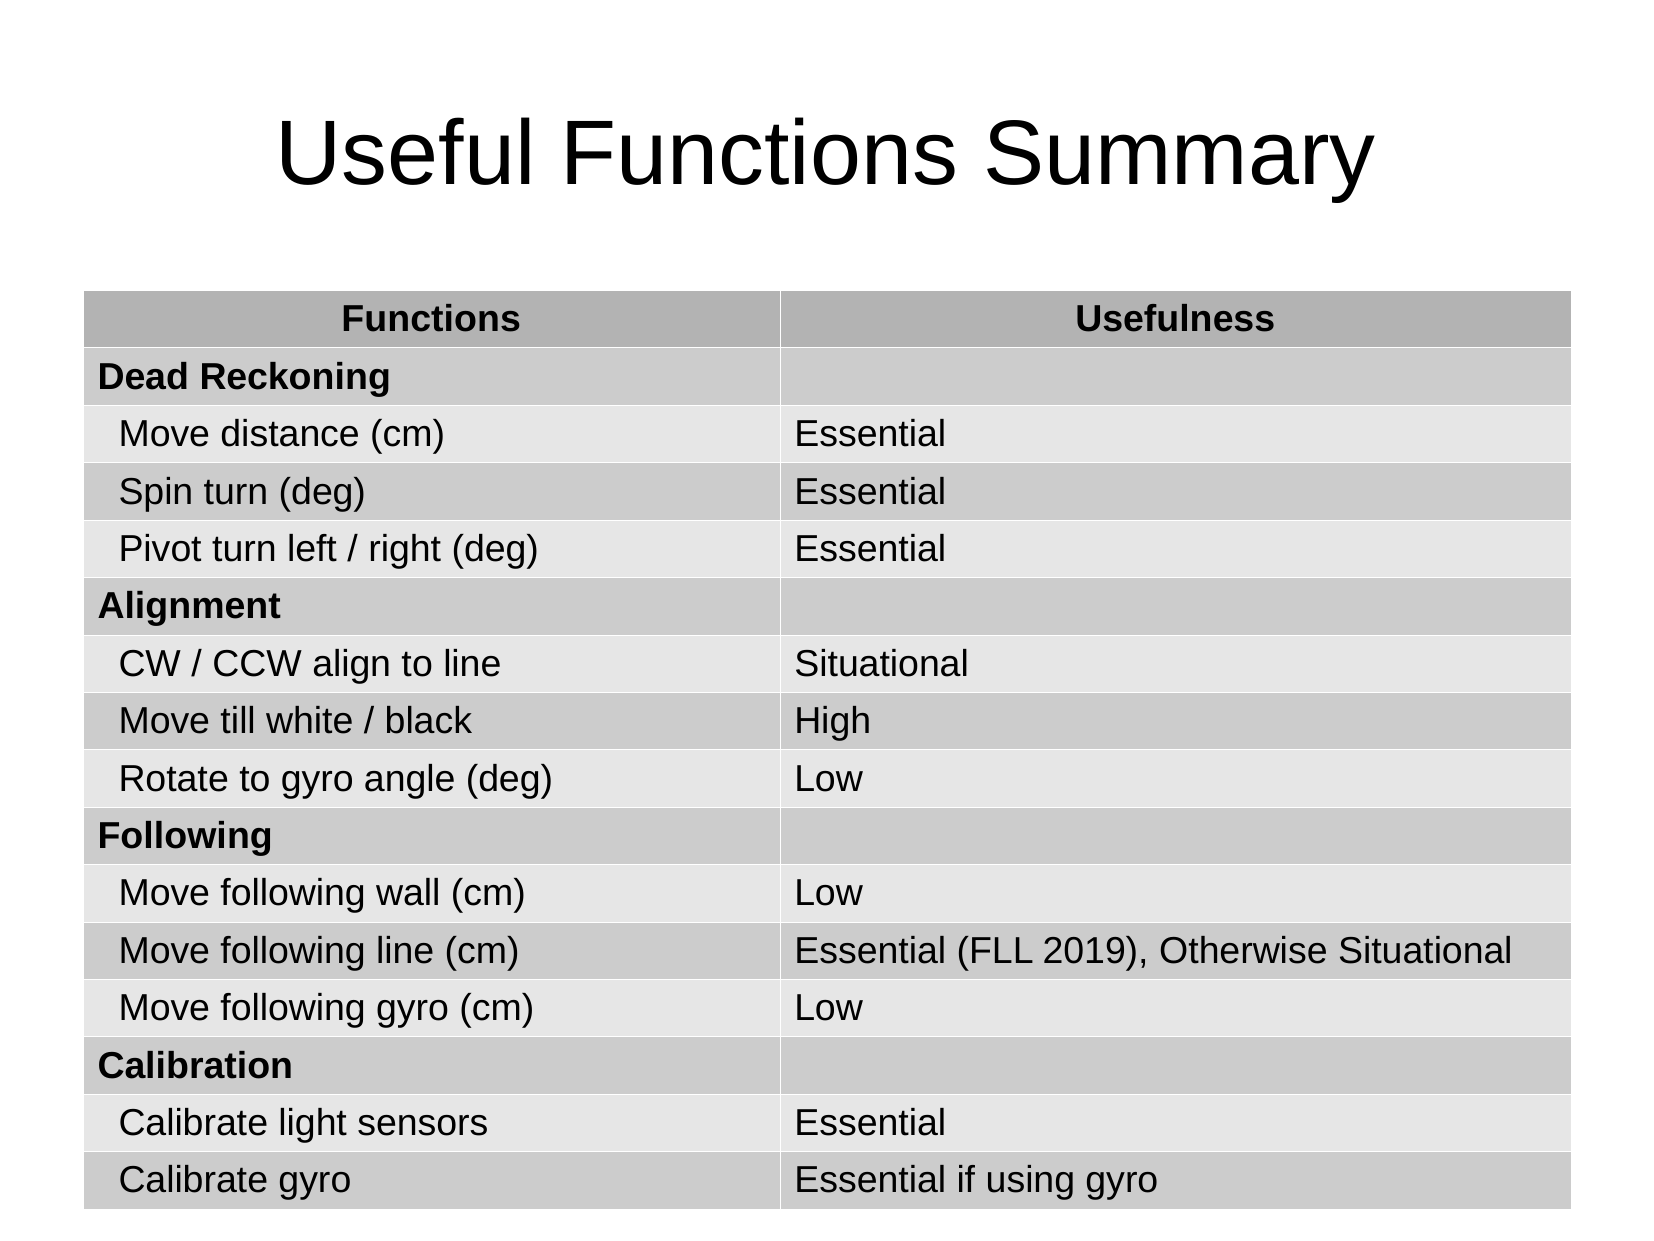

# Useful Functions Summary
| Functions | Usefulness |
| --- | --- |
| Dead Reckoning | |
| Move distance (cm) | Essential |
| Spin turn (deg) | Essential |
| Pivot turn left / right (deg) | Essential |
| Alignment | |
| CW / CCW align to line | Situational |
| Move till white / black | High |
| Rotate to gyro angle (deg) | Low |
| Following | |
| Move following wall (cm) | Low |
| Move following line (cm) | Essential (FLL 2019), Otherwise Situational |
| Move following gyro (cm) | Low |
| Calibration | |
| Calibrate light sensors | Essential |
| Calibrate gyro | Essential if using gyro |